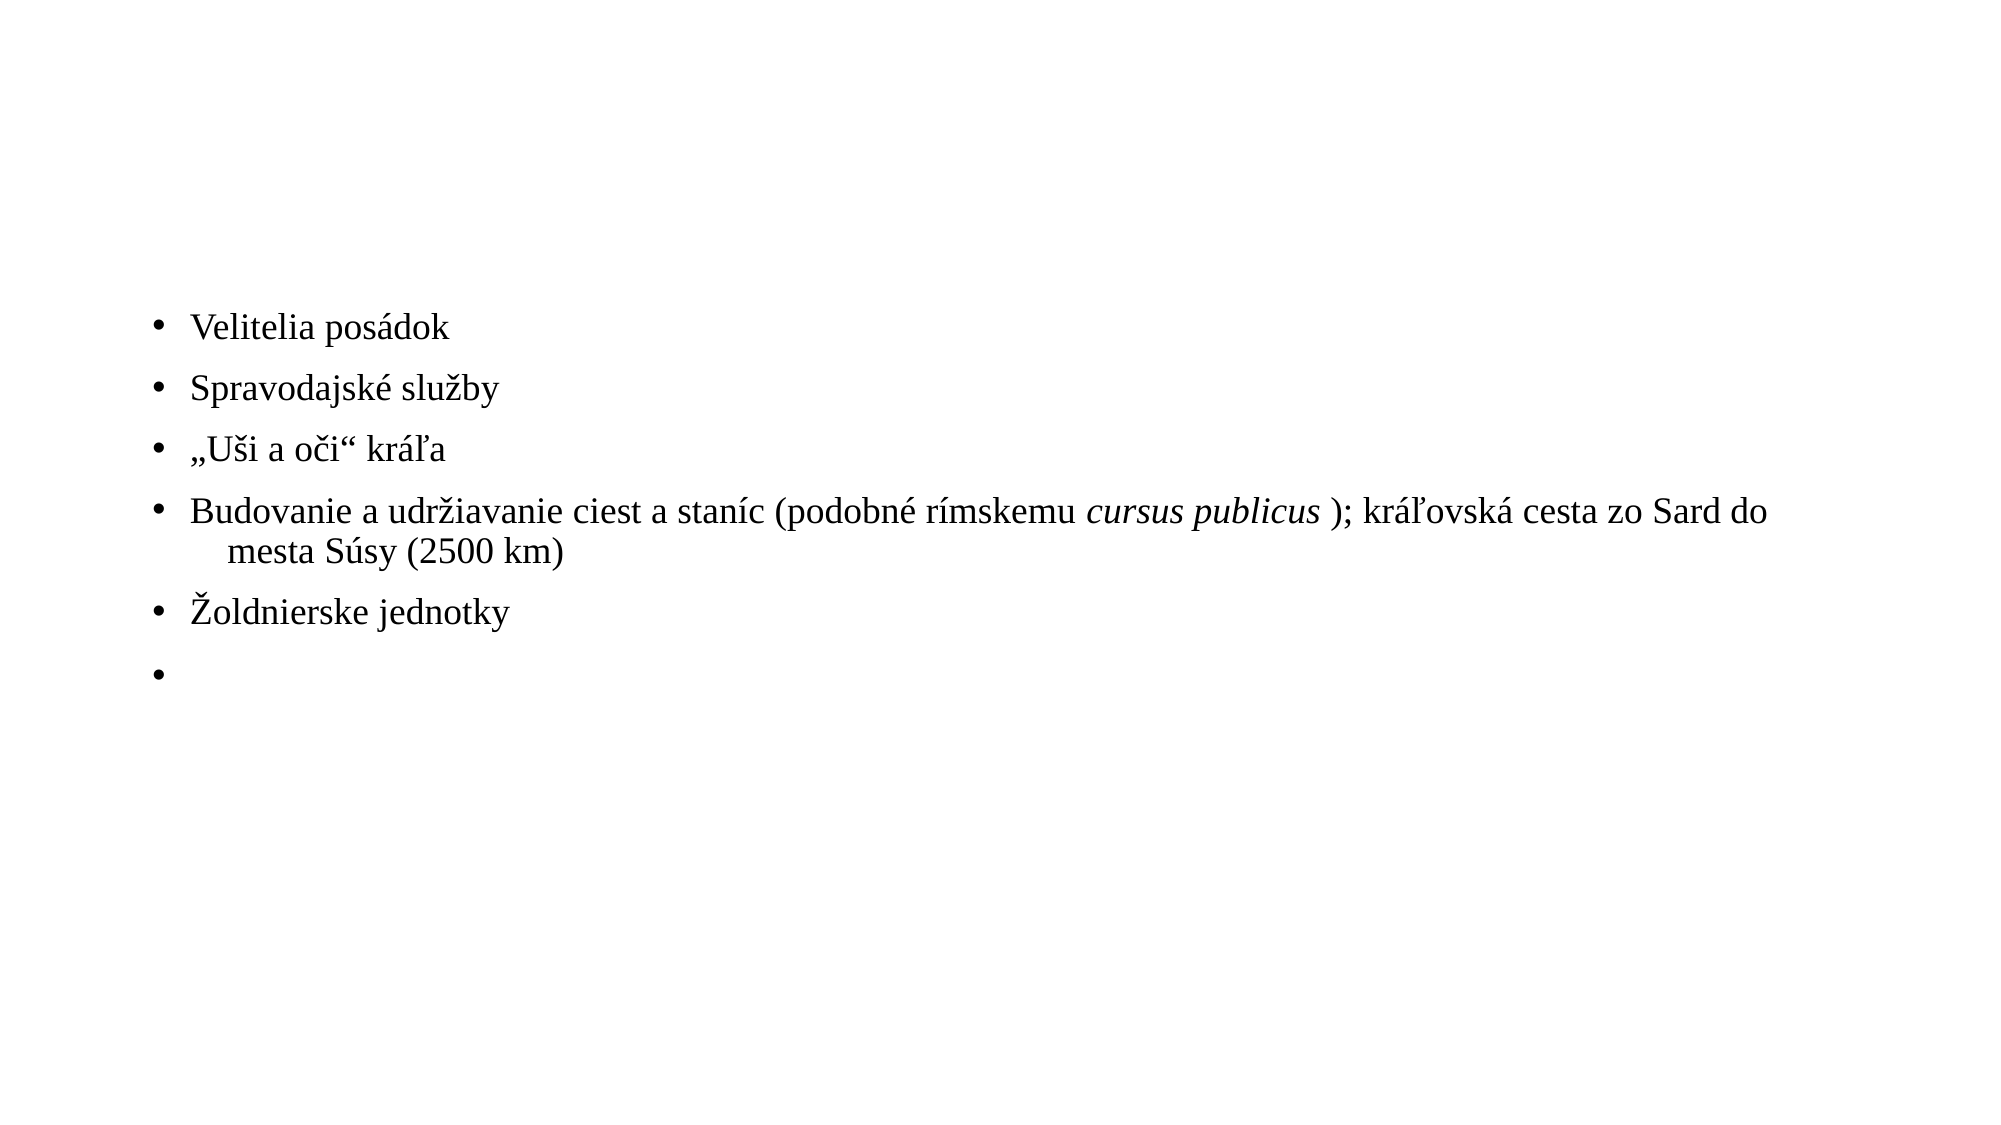

#
Velitelia posádok
Spravodajské služby
„Uši a oči“ kráľa
Budovanie a udržiavanie ciest a staníc (podobné rímskemu cursus publicus ); kráľovská cesta zo Sard do mesta Súsy (2500 km)
Žoldnierske jednotky